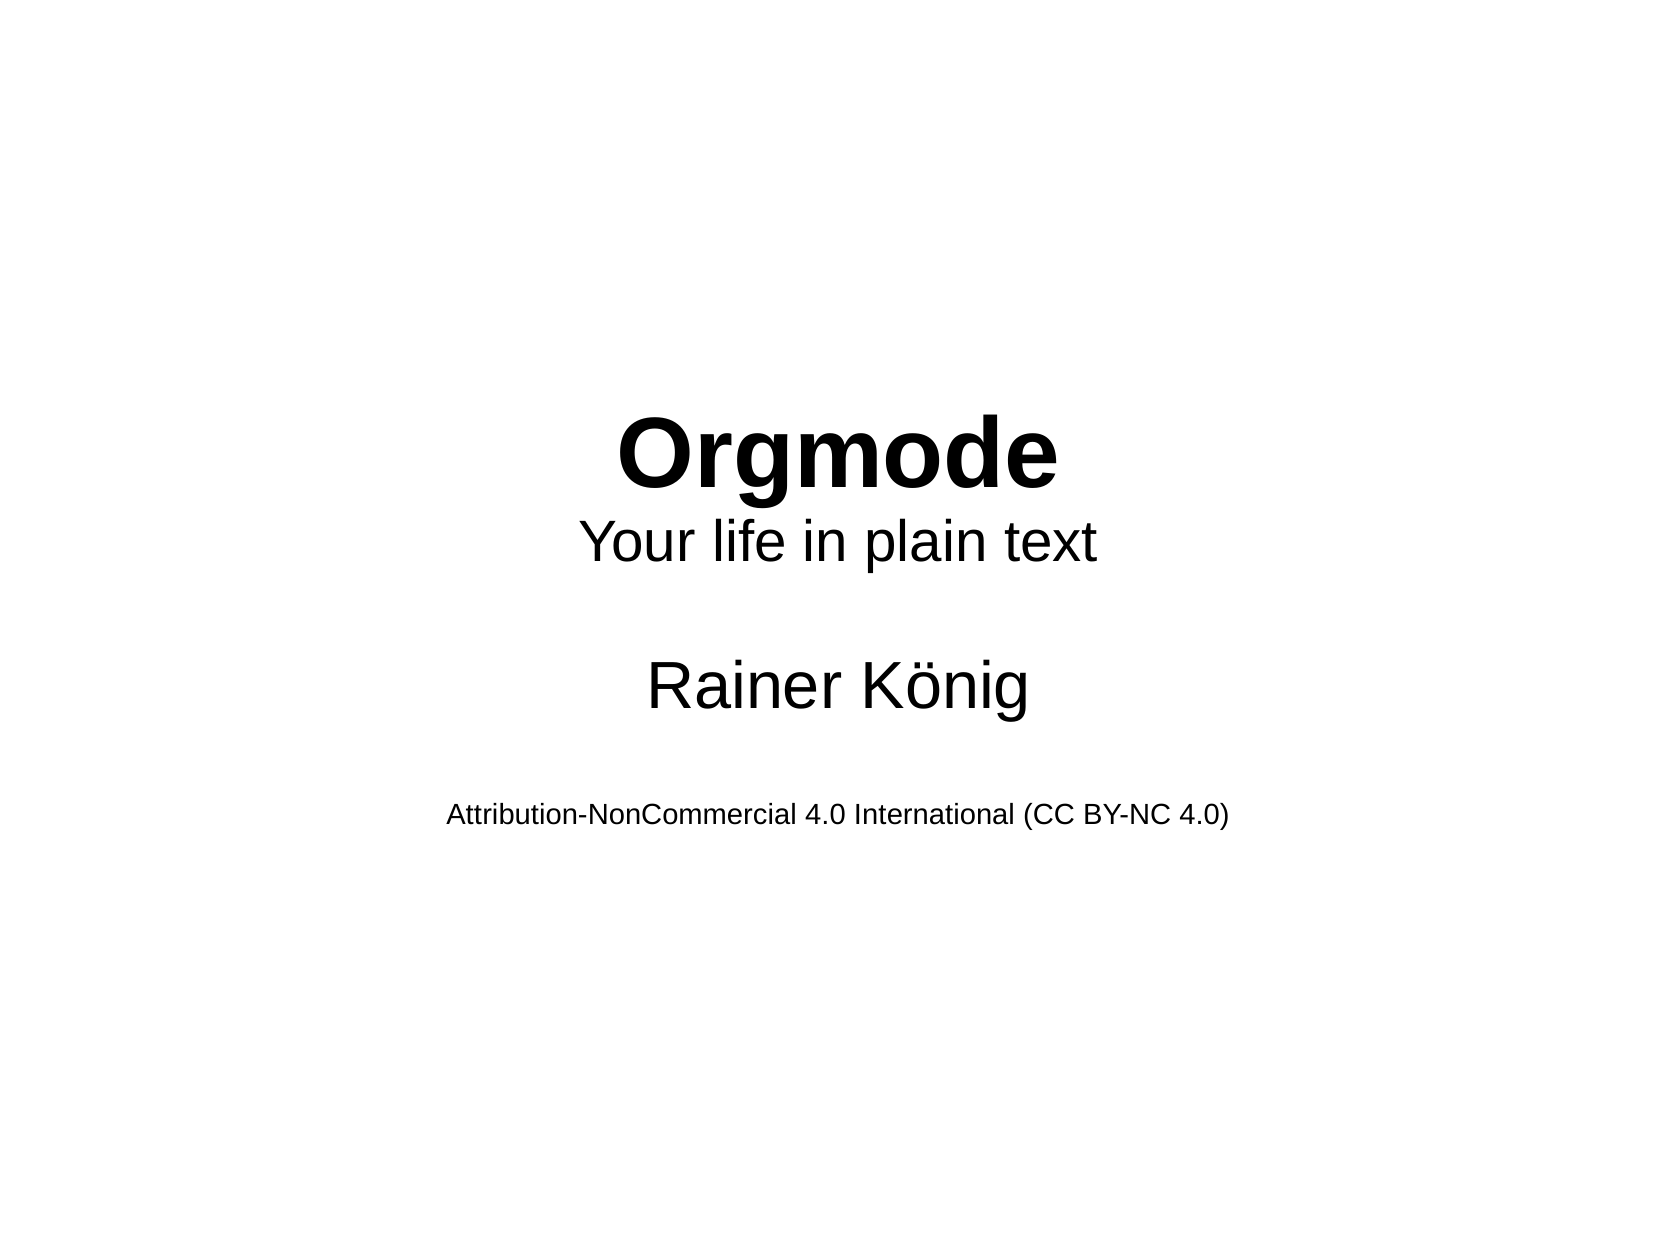

# Orgmode
Your life in plain text
Rainer König
Attribution-NonCommercial 4.0 International (CC BY-NC 4.0)